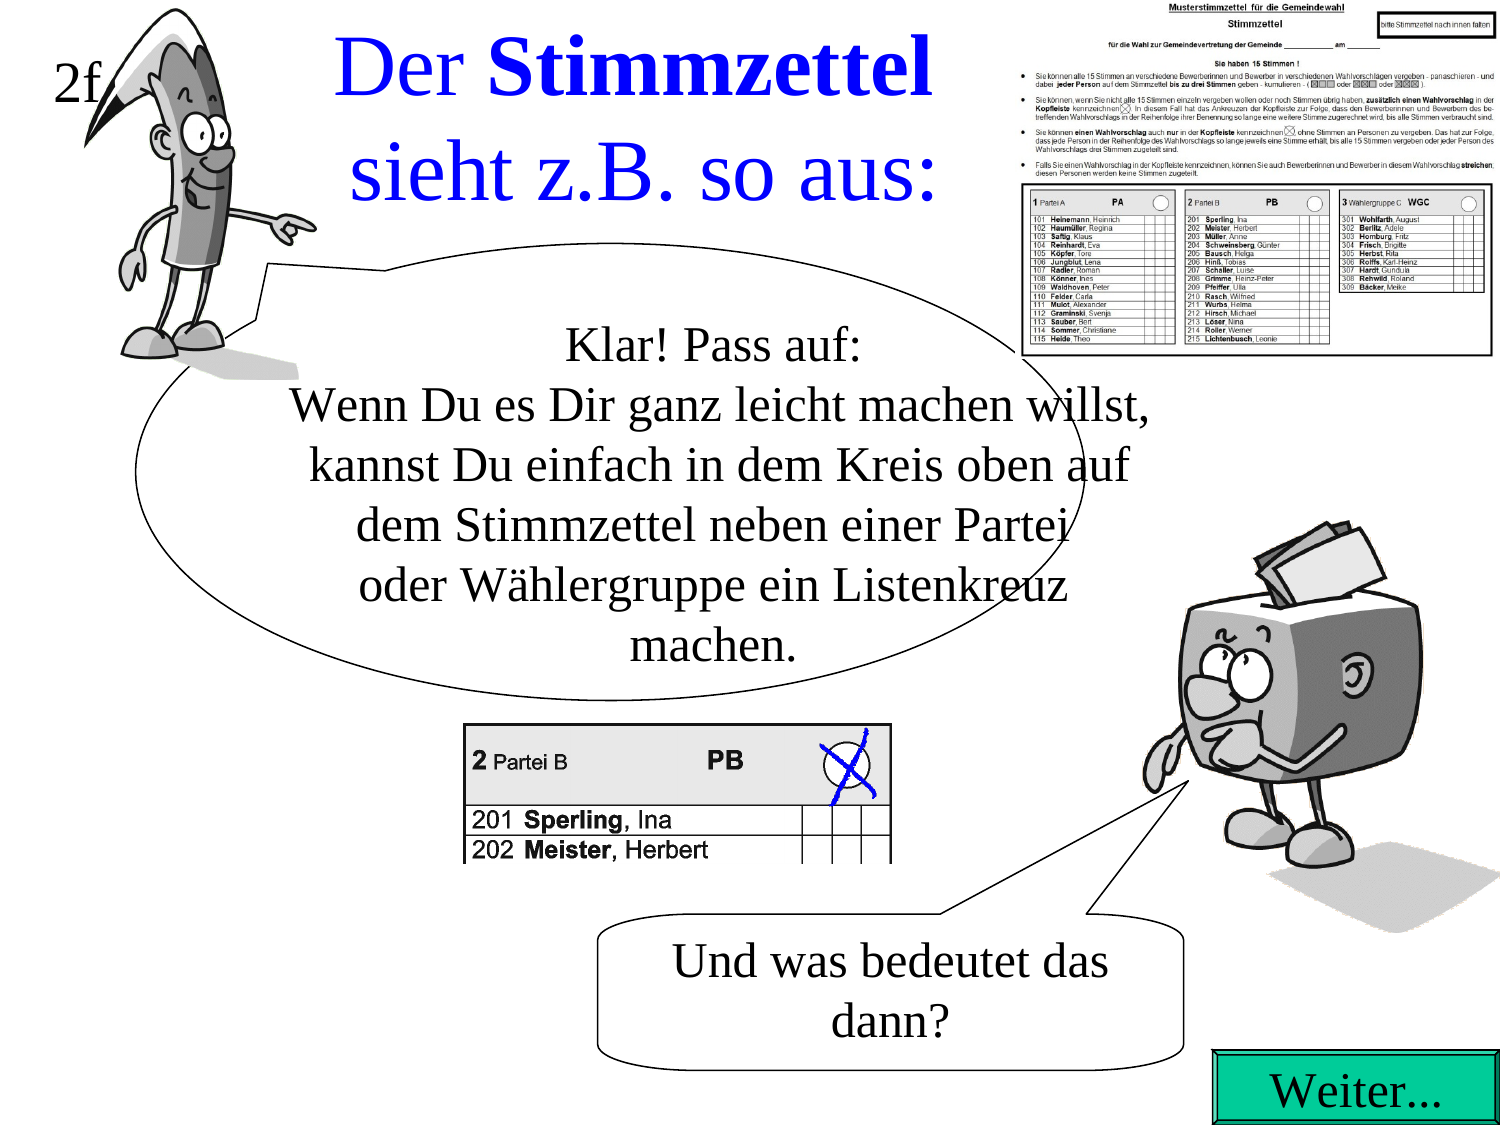

Der Stimmzettel sieht z.B. so aus:
2f
Klar! Pass auf:
 Wenn Du es Dir ganz leicht machen willst,
 kannst Du einfach in dem Kreis oben auf
dem Stimmzettel neben einer Partei
oder Wählergruppe ein Listenkreuz
machen.
Und was bedeutet das dann?
Weiter...